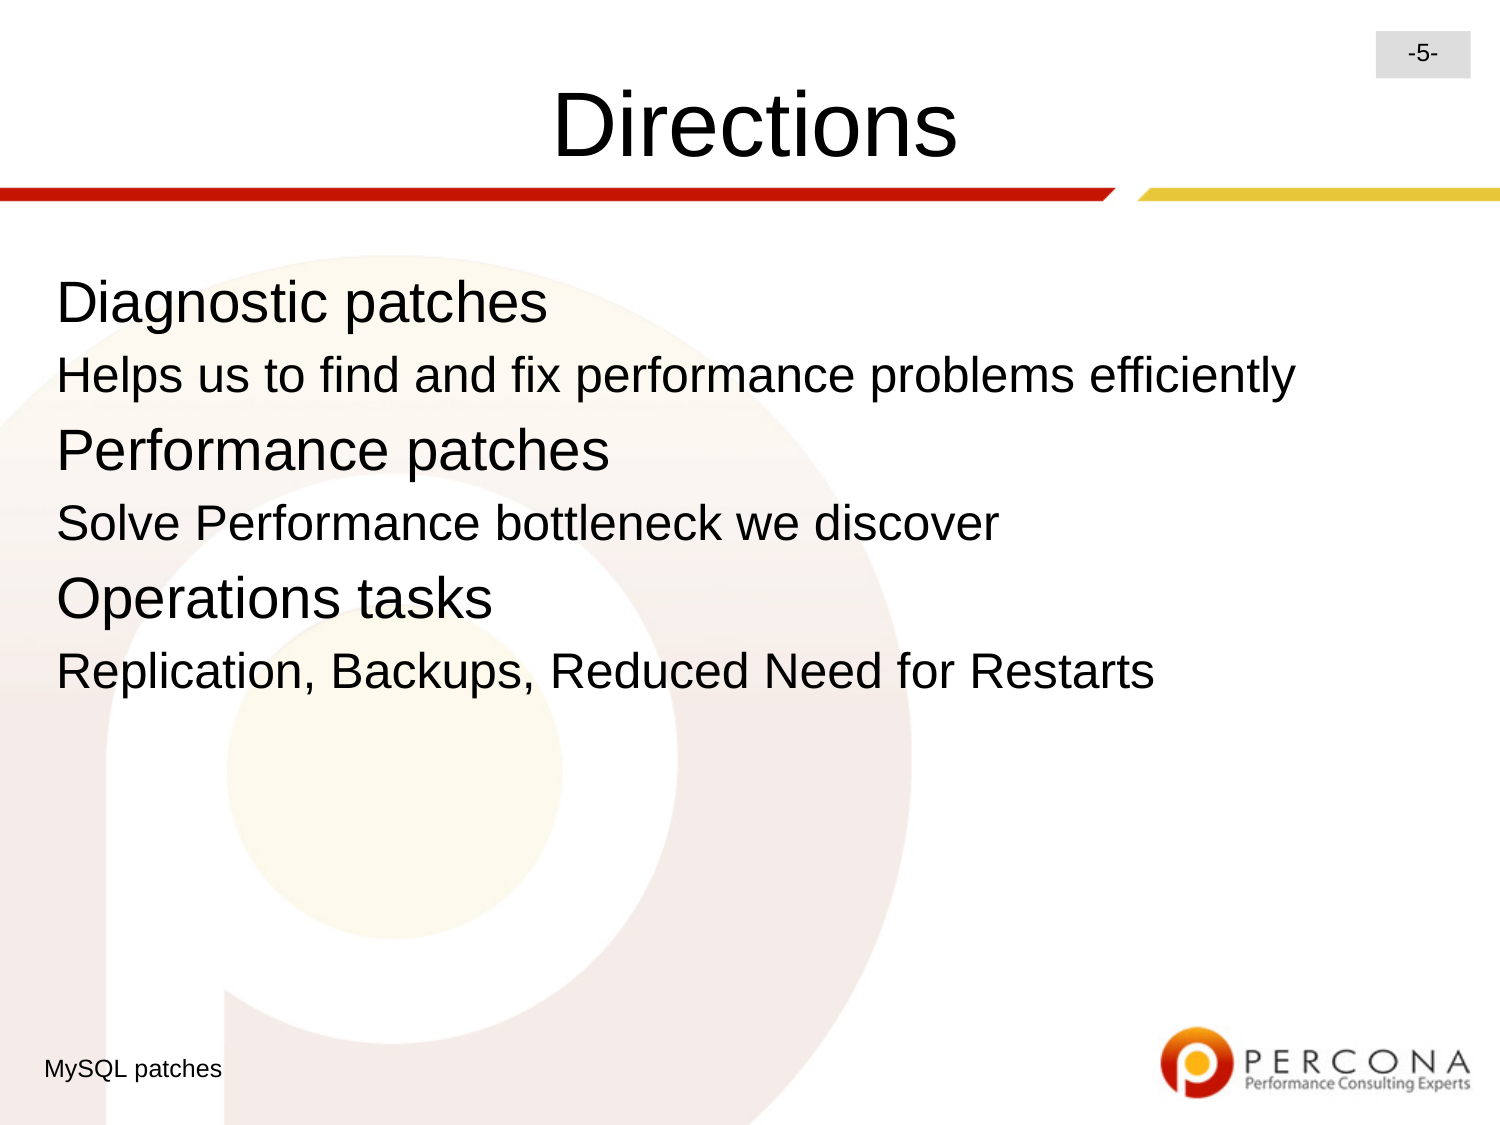

# Directions
Diagnostic patches
Helps us to find and fix performance problems efficiently
Performance patches
Solve Performance bottleneck we discover
Operations tasks
Replication, Backups, Reduced Need for Restarts
MySQL patches